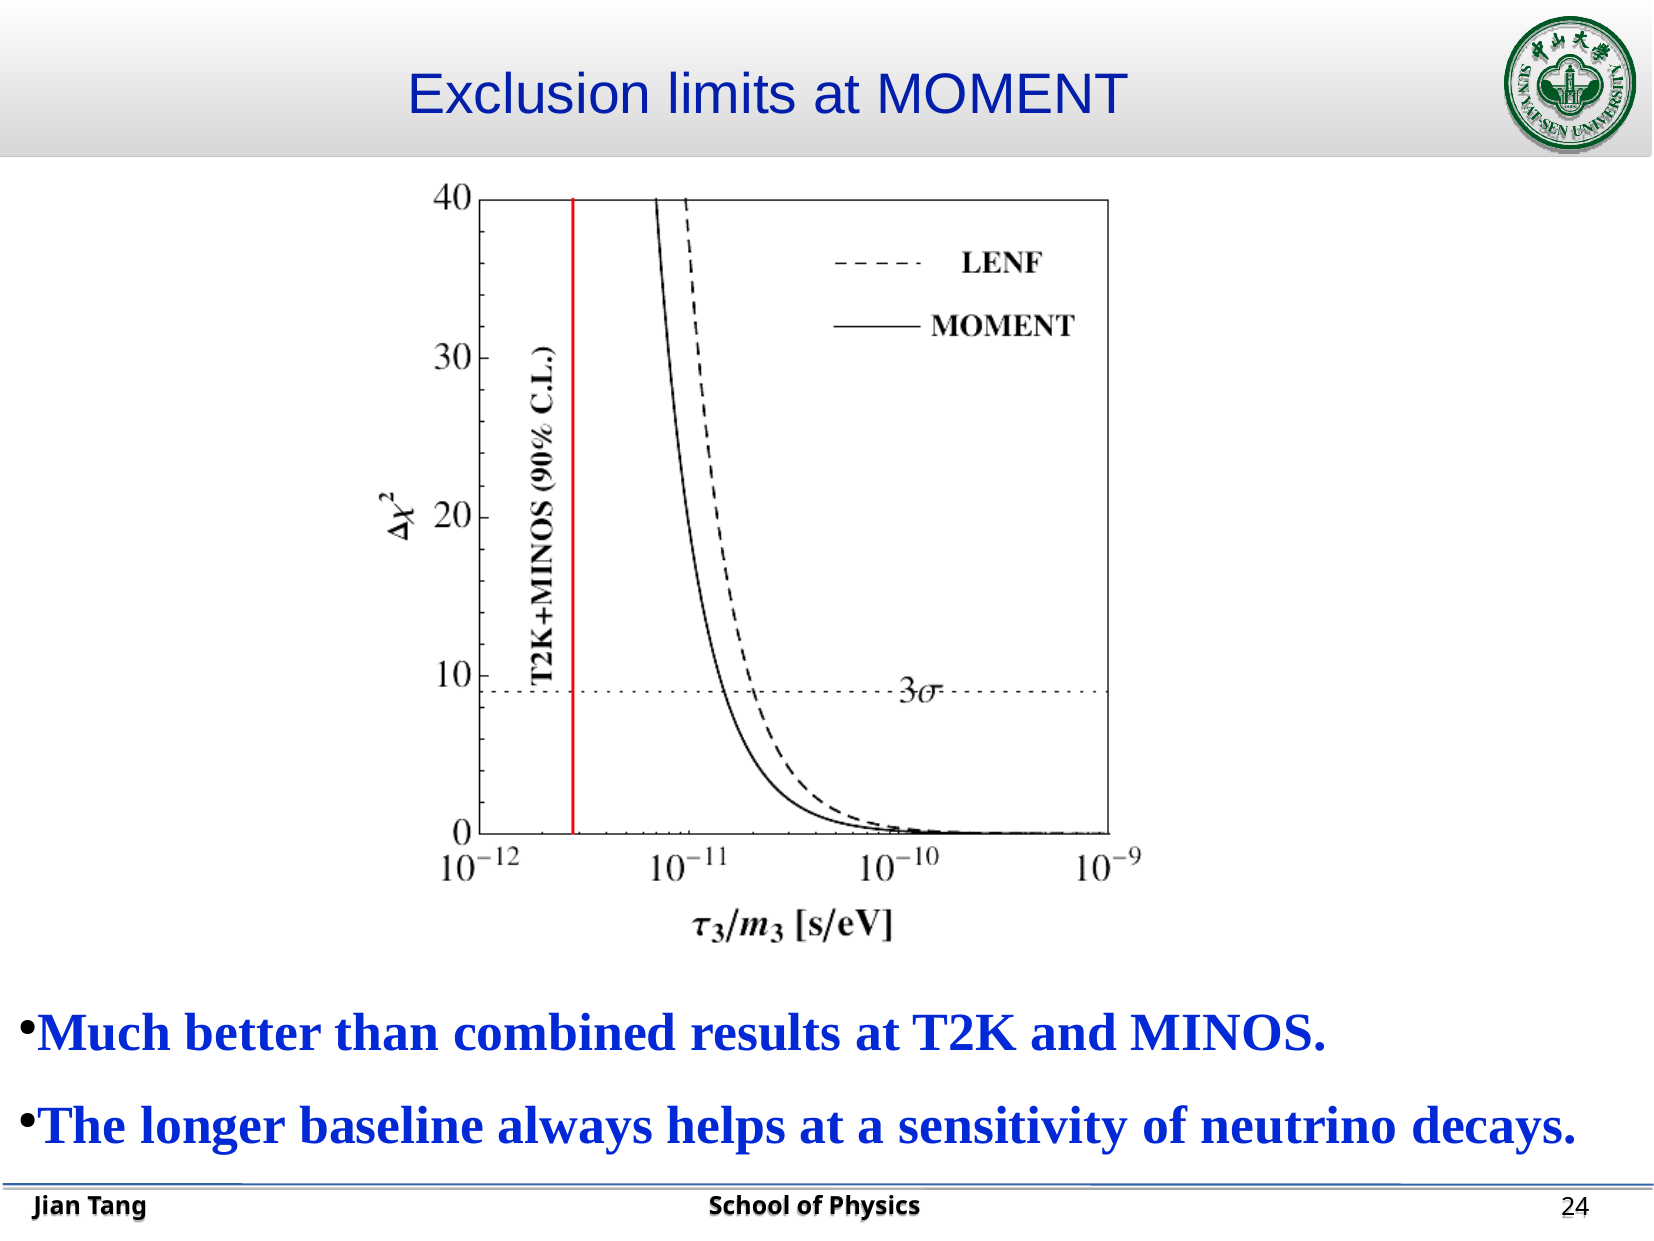

# Exclusion limits at MOMENT
Much better than combined results at T2K and MINOS.
The longer baseline always helps at a sensitivity of neutrino decays.